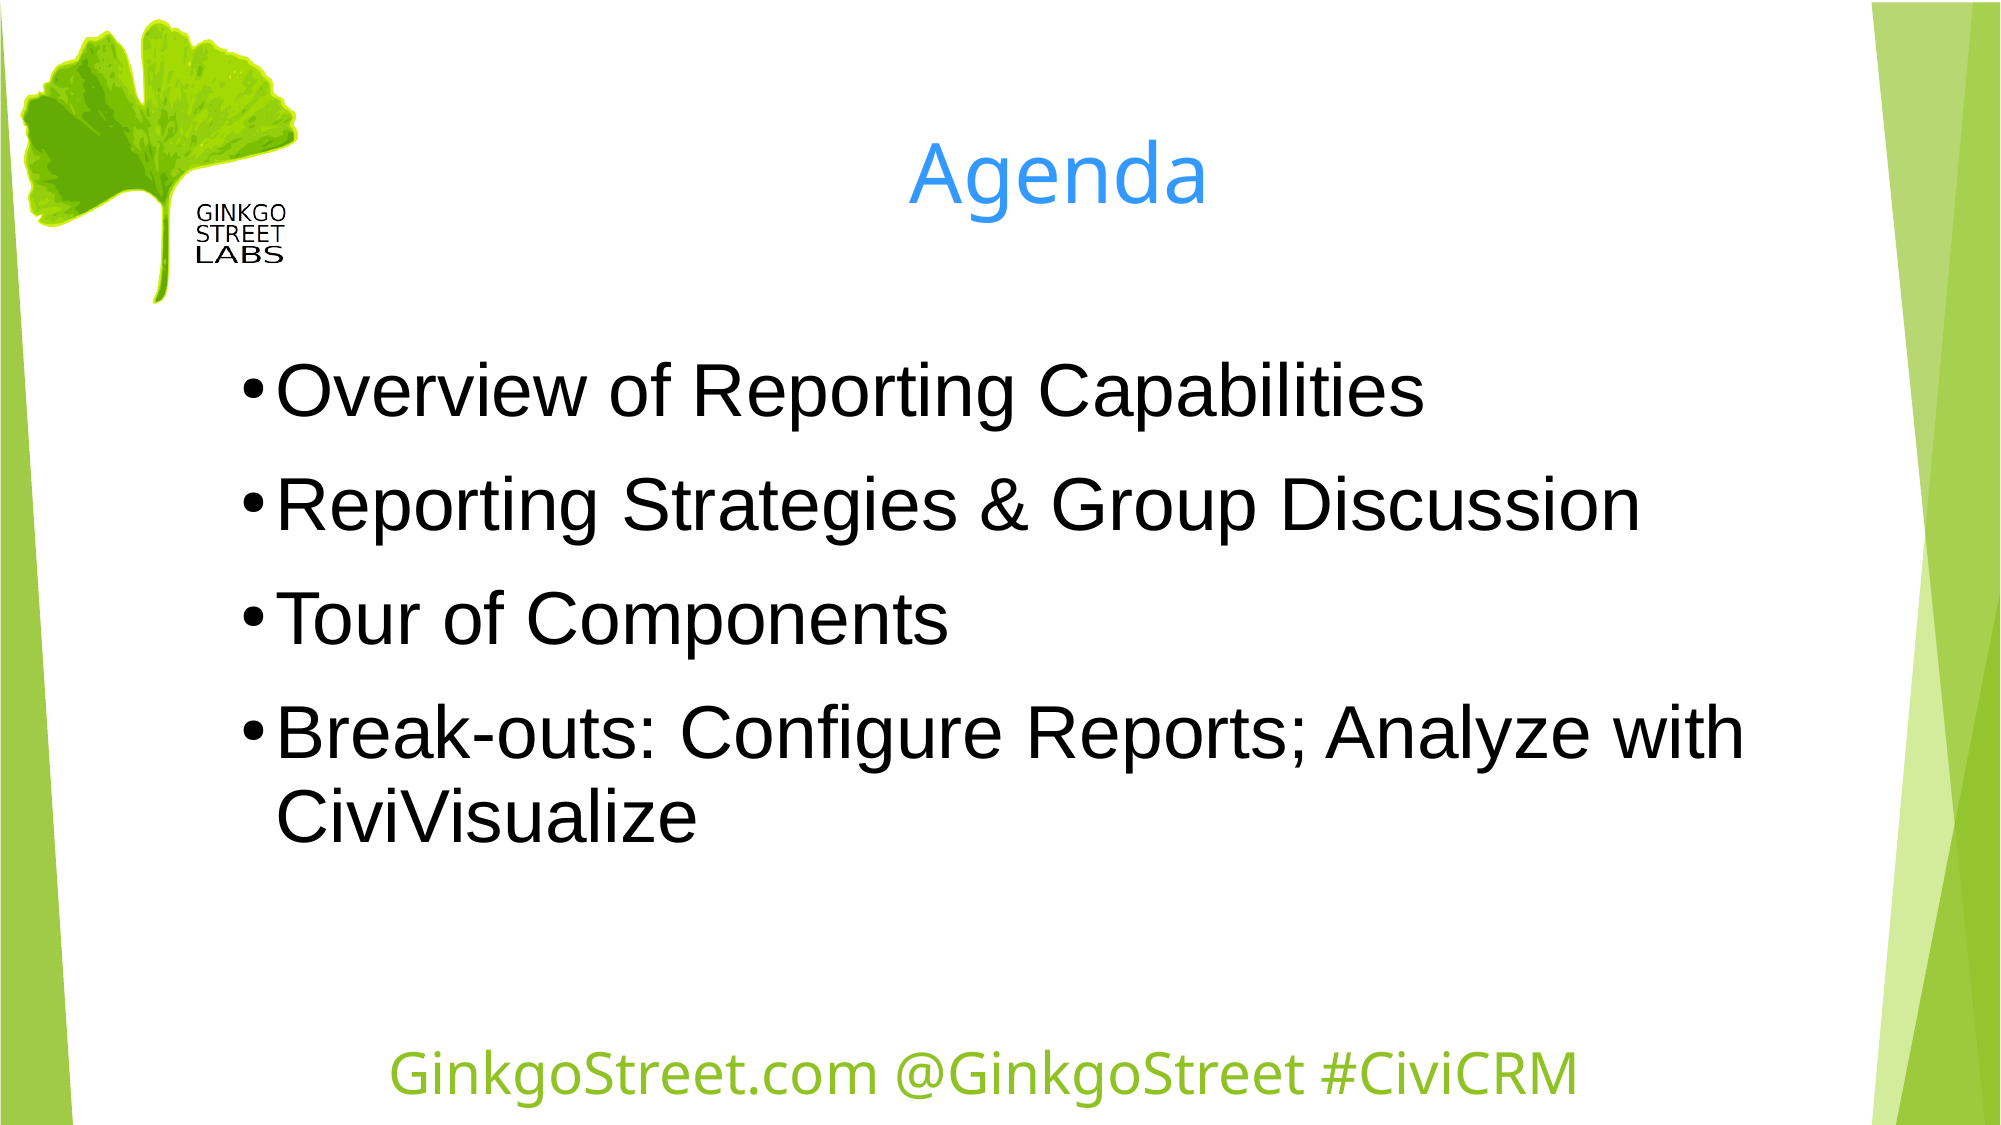

# Agenda
Overview of Reporting Capabilities
Reporting Strategies & Group Discussion
Tour of Components
Break-outs: Configure Reports; Analyze with CiviVisualize